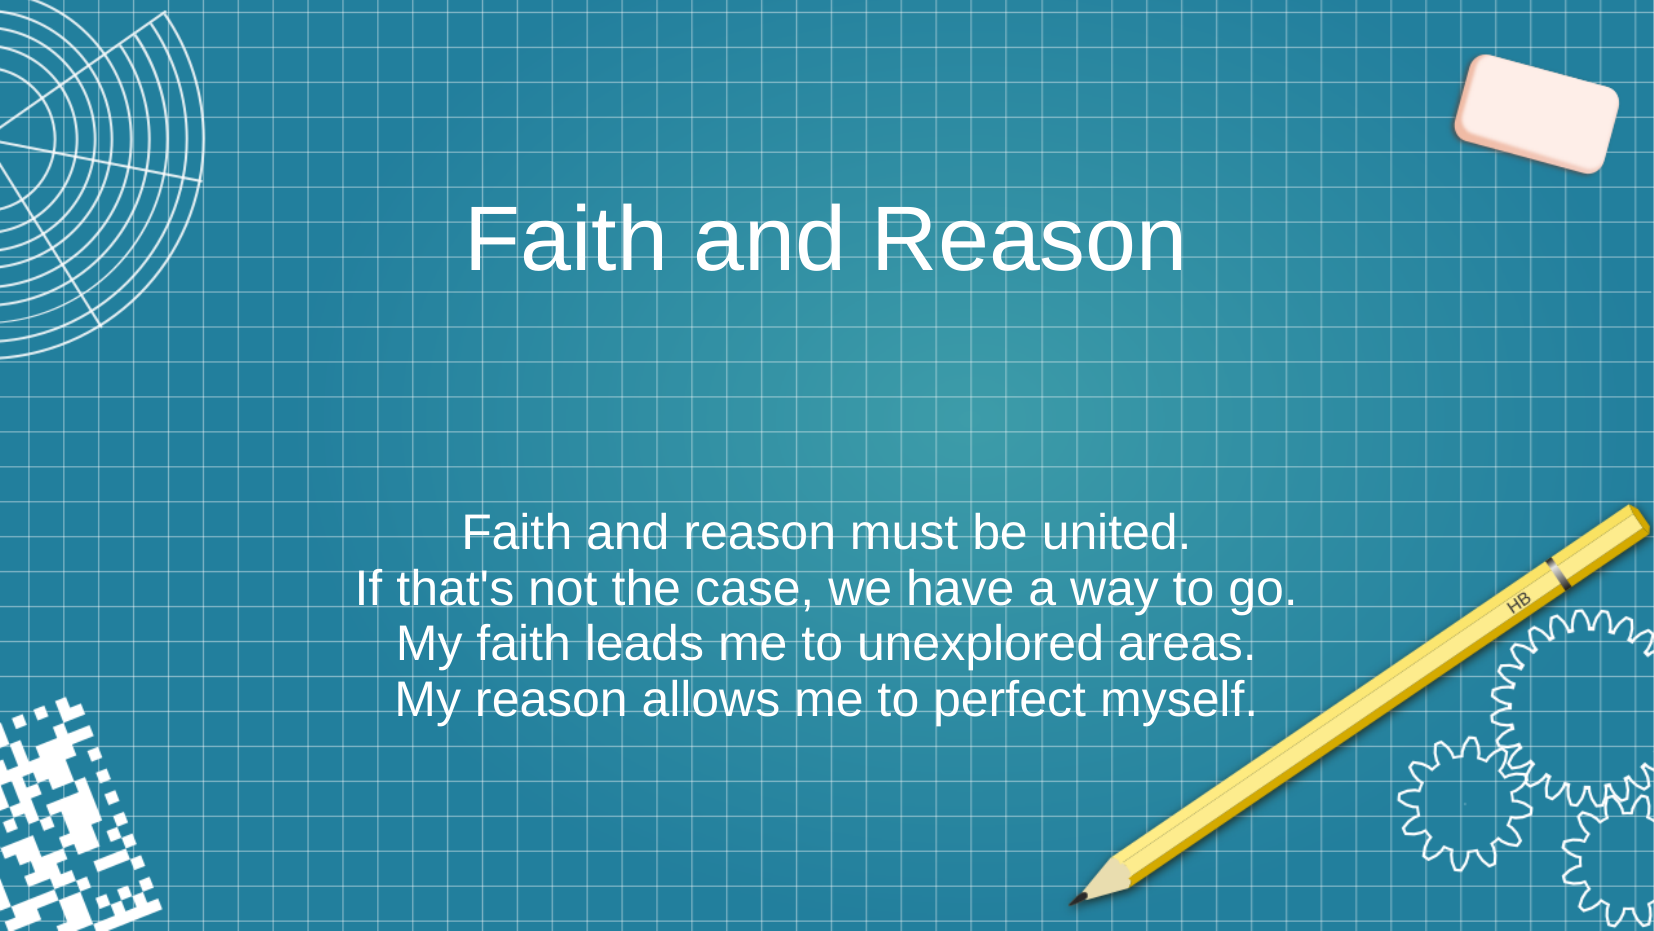

# Faith and Reason
Faith and reason must be united.
If that's not the case, we have a way to go.
My faith leads me to unexplored areas.
My reason allows me to perfect myself.